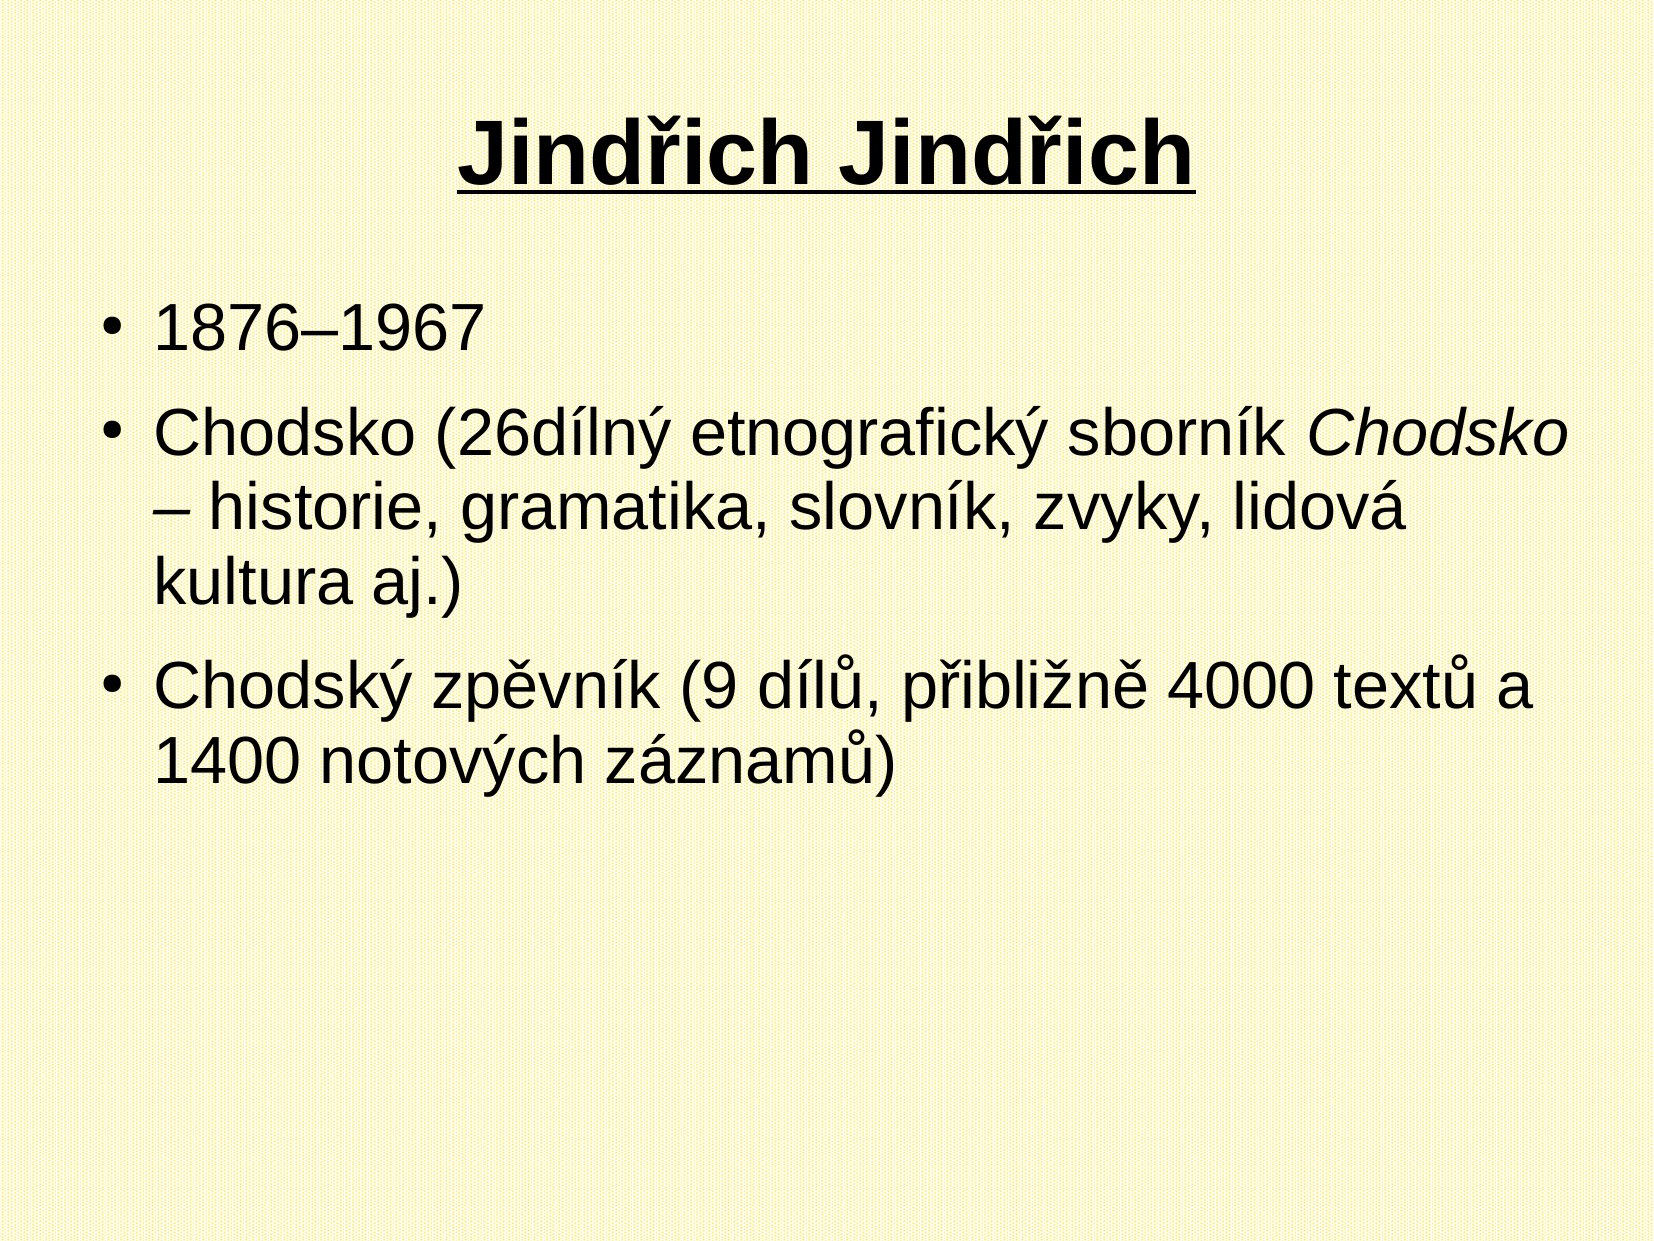

# Jindřich Jindřich
1876–1967
Chodsko (26dílný etnografický sborník Chodsko – historie, gramatika, slovník, zvyky, lidová kultura aj.)
Chodský zpěvník (9 dílů, přibližně 4000 textů a 1400 notových záznamů)